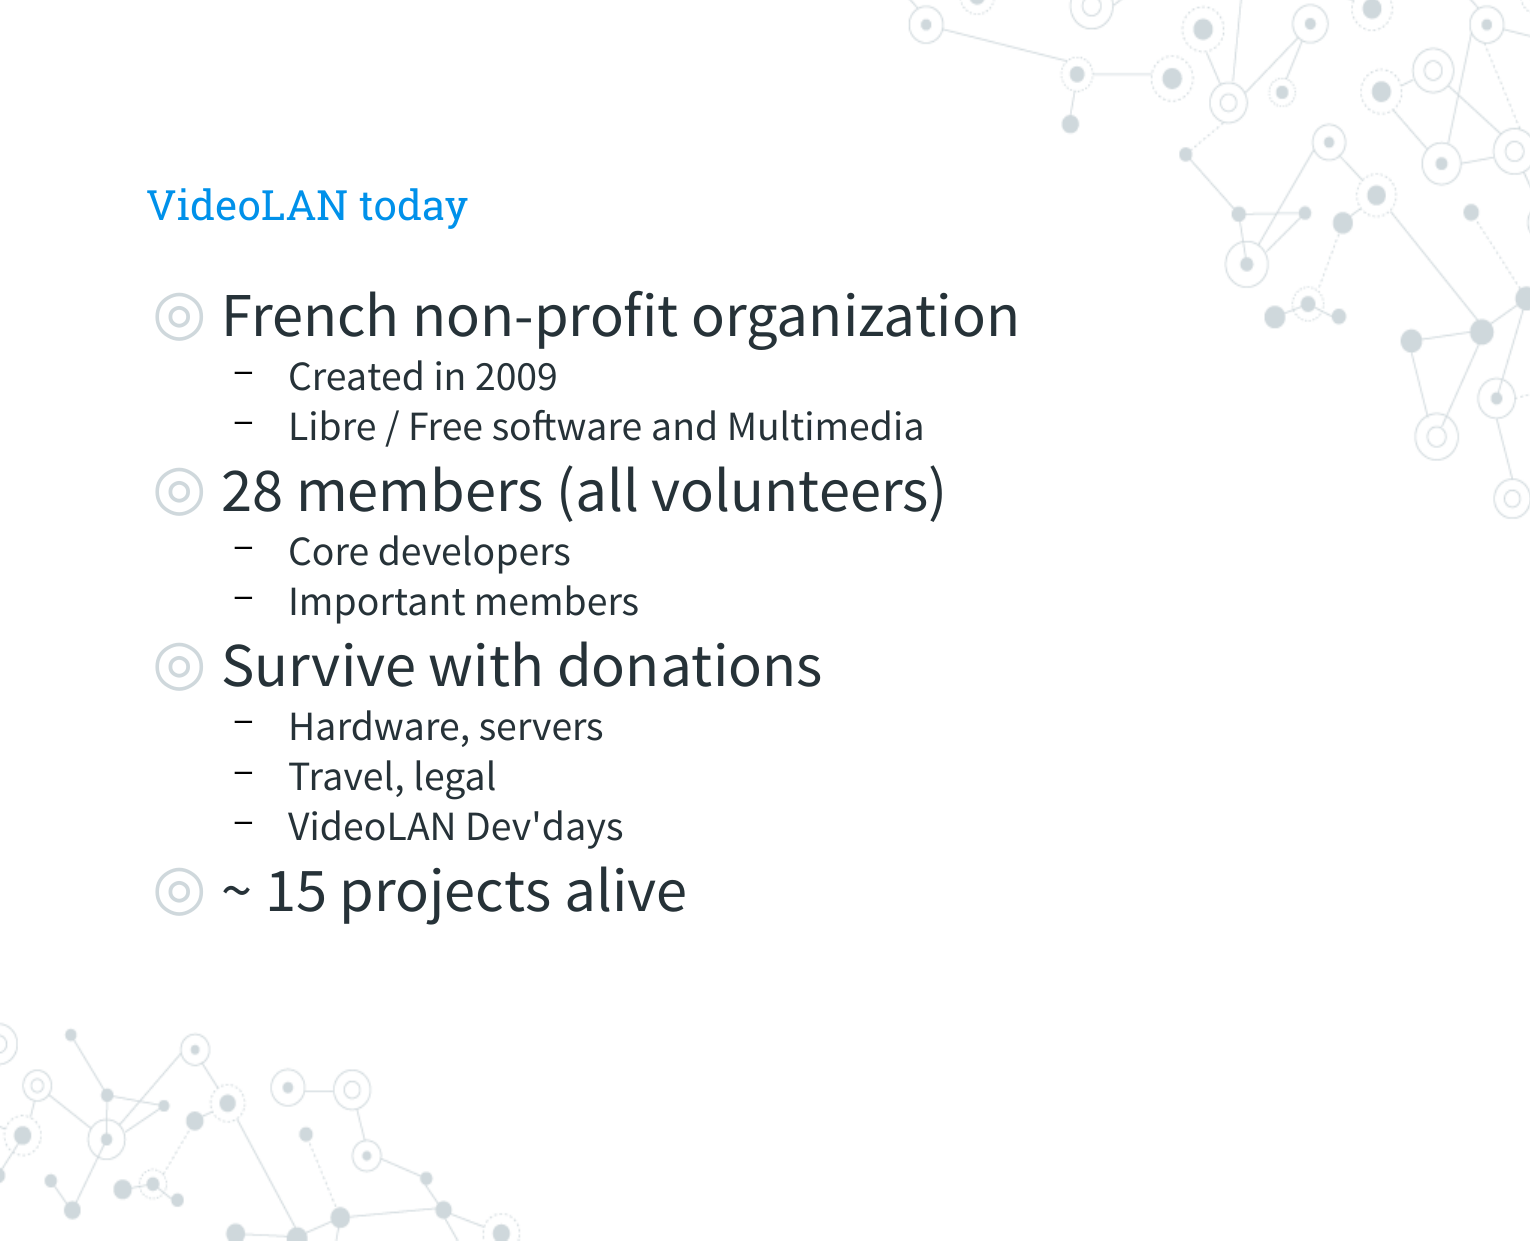

# VideoLAN today
French non-profit organization
Created in 2009
Libre / Free software and Multimedia
28 members (all volunteers)
Core developers
Important members
Survive with donations
Hardware, servers
Travel, legal
VideoLAN Dev'days
~ 15 projects alive